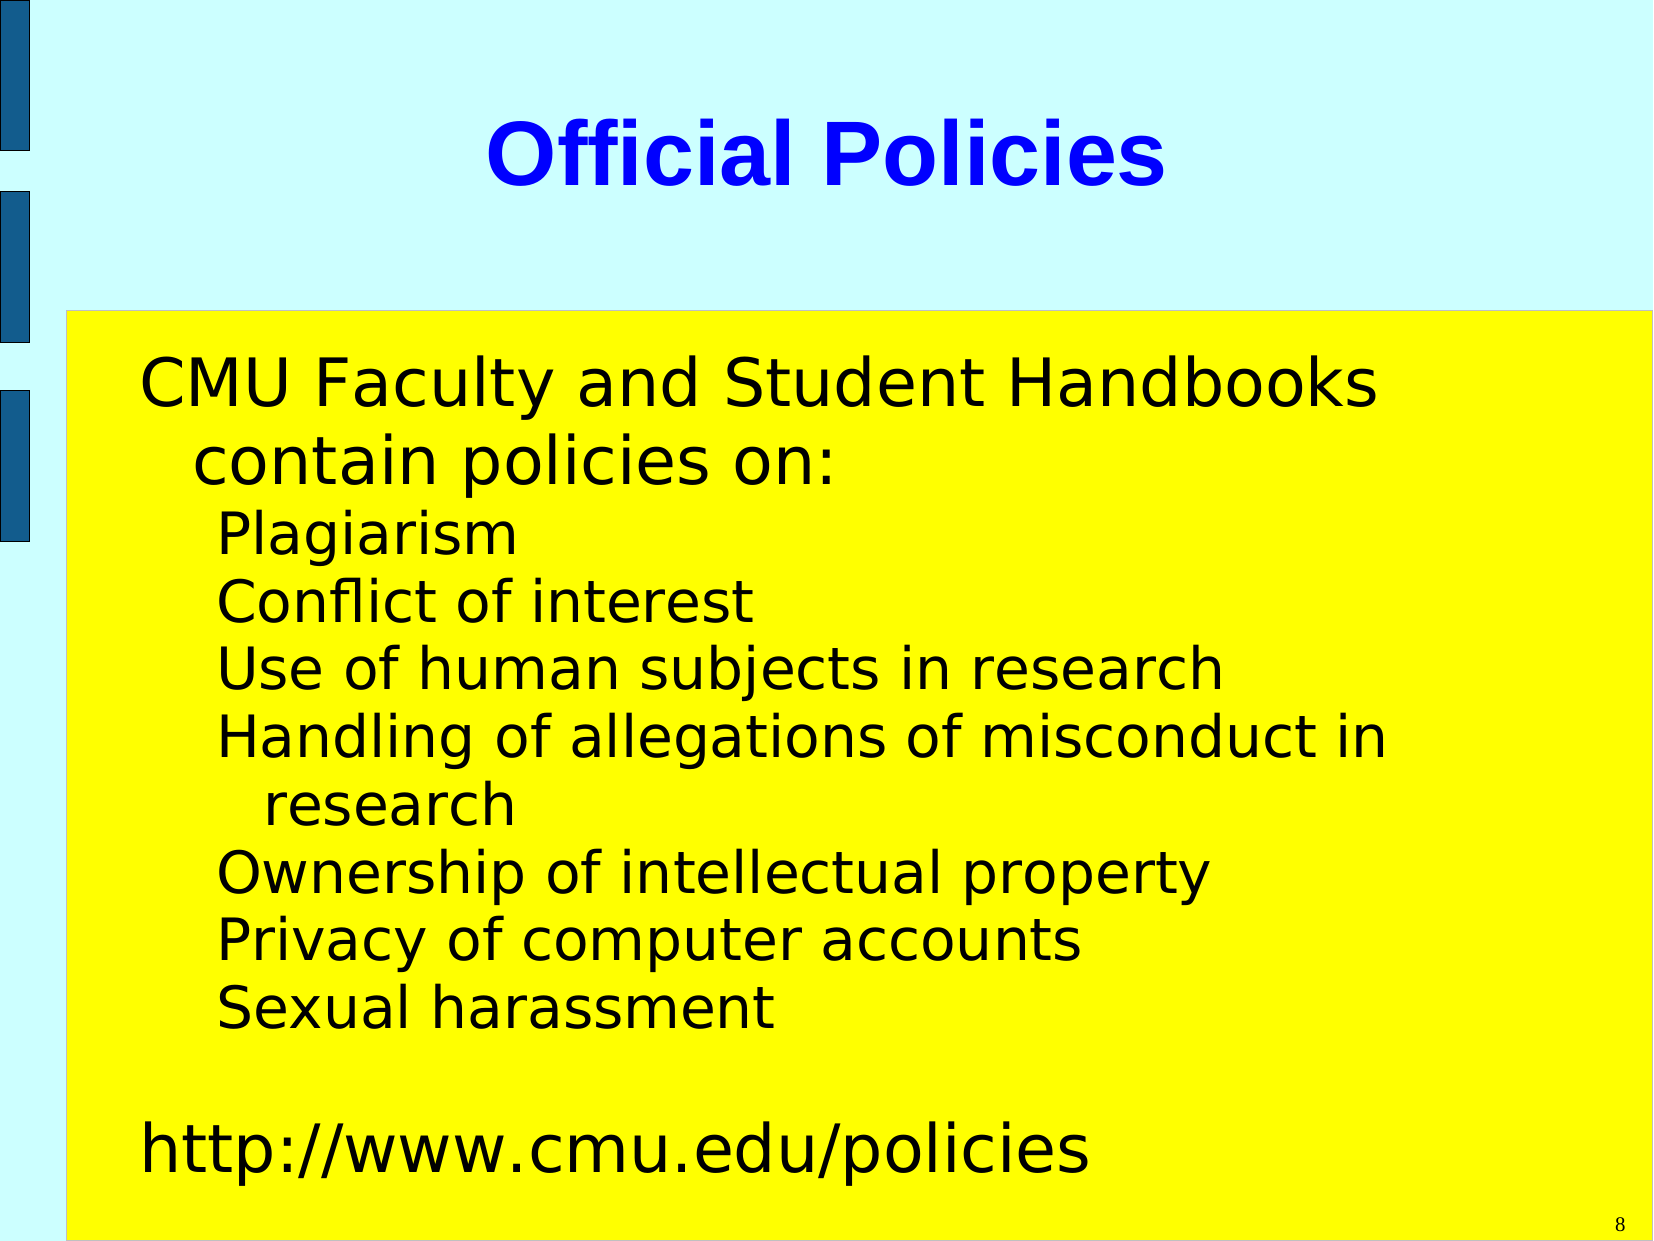

# Official Policies
CMU Faculty and Student Handbooks contain policies on:
Plagiarism
Conflict of interest
Use of human subjects in research
Handling of allegations of misconduct in research
Ownership of intellectual property
Privacy of computer accounts
Sexual harassment
http://www.cmu.edu/policies